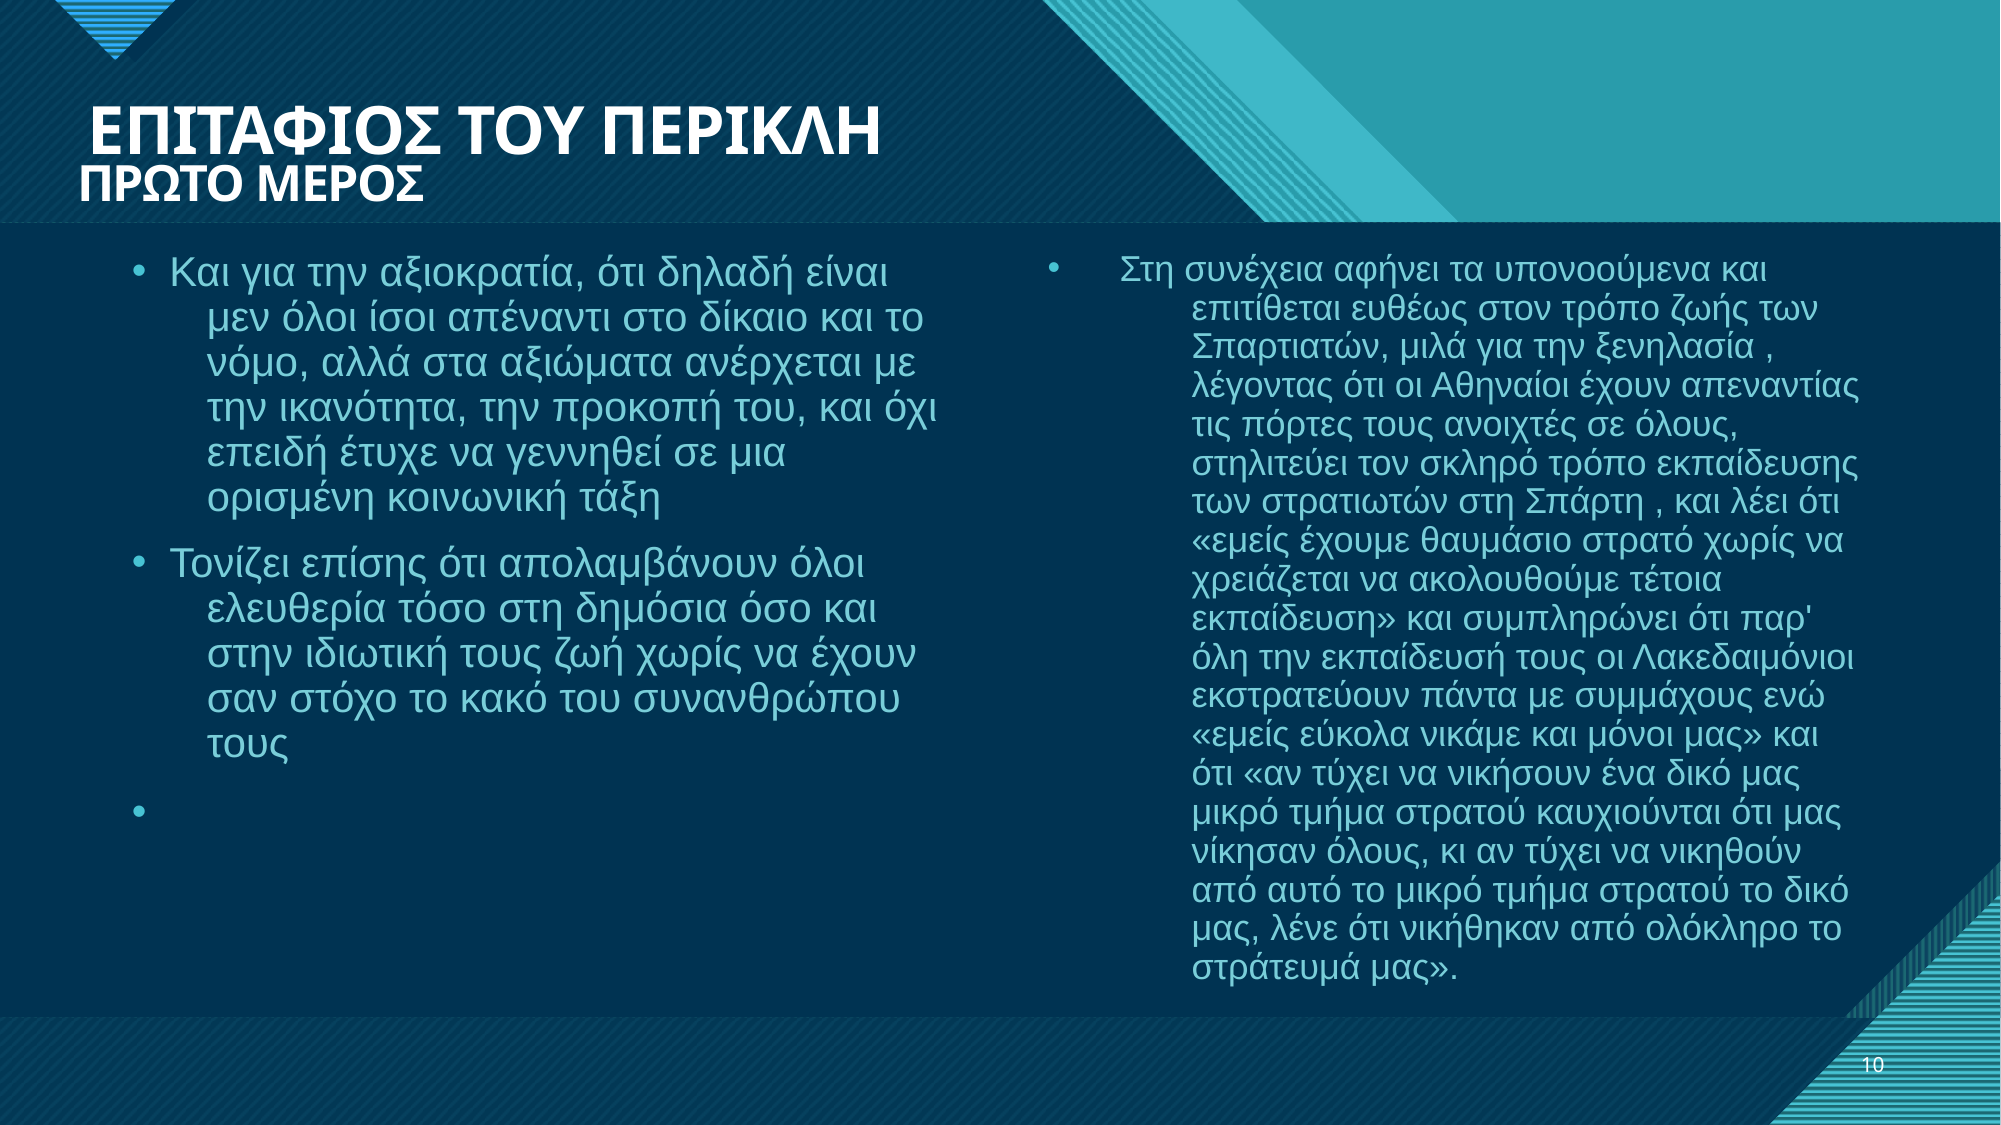

# ΕΠΙΤΑΦΙΟΣ ΤΟΥ ΠΕΡΙΚΛΗ
ΠΡΩΤΟ ΜΕΡΟΣ
Και για την αξιοκρατία, ότι δηλαδή είναι μεν όλοι ίσοι απέναντι στο δίκαιο και το νόμο, αλλά στα αξιώματα ανέρχεται με την ικανότητα, την προκοπή του, και όχι επειδή έτυχε να γεννηθεί σε μια ορισμένη κοινωνική τάξη
Τονίζει επίσης ότι απολαμβάνουν όλοι ελευθερία τόσο στη δημόσια όσο και στην ιδιωτική τους ζωή χωρίς να έχουν σαν στόχο το κακό του συνανθρώπου τους
Στη συνέχεια αφήνει τα υπονοούμενα και επιτίθεται ευθέως στον τρόπο ζωής των Σπαρτιατών, μιλά για την ξενηλασία , λέγοντας ότι οι Αθηναίοι έχουν απεναντίας τις πόρτες τους ανοιχτές σε όλους, στηλιτεύει τον σκληρό τρόπο εκπαίδευσης των στρατιωτών στη Σπάρτη , και λέει ότι «εμείς έχουμε θαυμάσιο στρατό χωρίς να χρειάζεται να ακολουθούμε τέτοια εκπαίδευση» και συμπληρώνει ότι παρ' όλη την εκπαίδευσή τους οι Λακεδαιμόνιοι εκστρατεύουν πάντα με συμμάχους ενώ «εμείς εύκολα νικάμε και μόνοι μας» και ότι «αν τύχει να νικήσουν ένα δικό μας μικρό τμήμα στρατού καυχιούνται ότι μας νίκησαν όλους, κι αν τύχει να νικηθούν από αυτό το μικρό τμήμα στρατού το δικό μας, λένε ότι νικήθηκαν από ολόκληρο το στράτευμά μας».